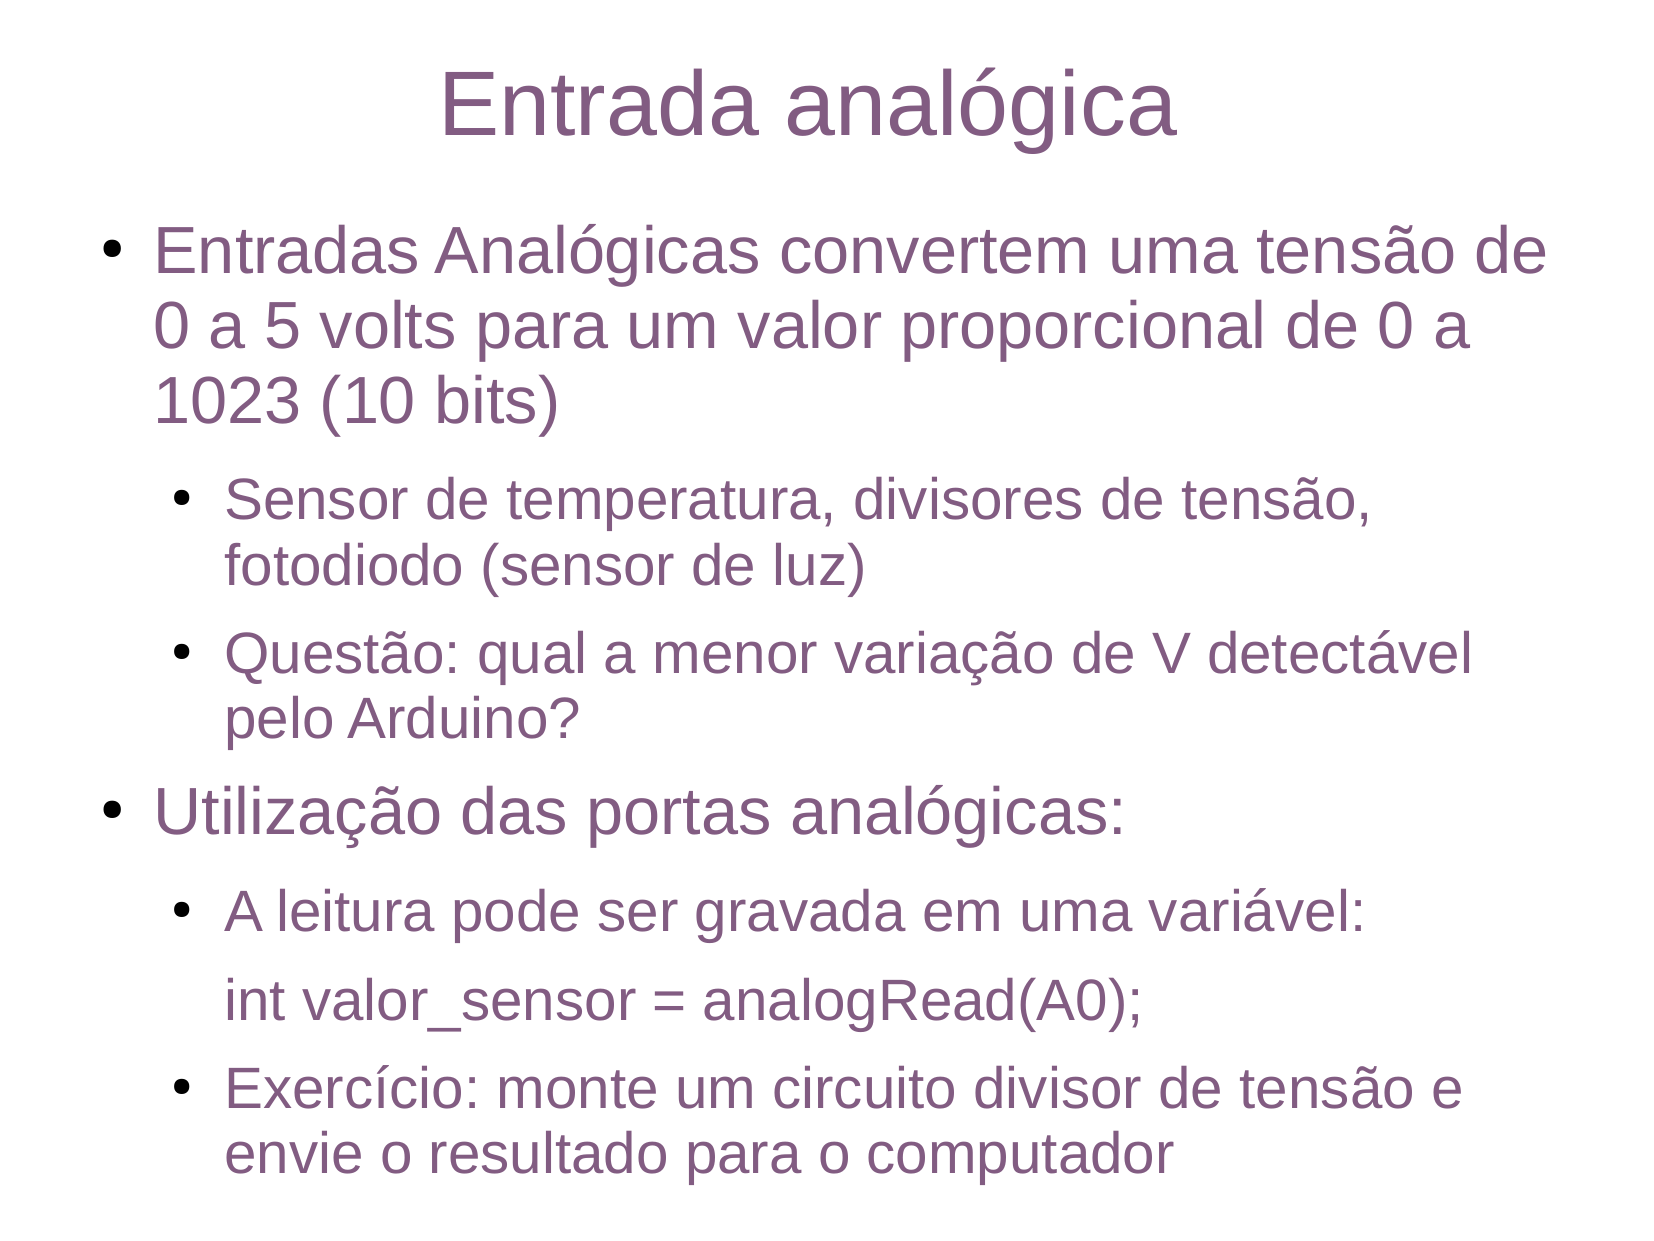

# Entrada analógica
Entradas Analógicas convertem uma tensão de 0 a 5 volts para um valor proporcional de 0 a 1023 (10 bits)
Sensor de temperatura, divisores de tensão, fotodiodo (sensor de luz)
Questão: qual a menor variação de V detectável pelo Arduino?
Utilização das portas analógicas:
A leitura pode ser gravada em uma variável:
int valor_sensor = analogRead(A0);
Exercício: monte um circuito divisor de tensão e envie o resultado para o computador